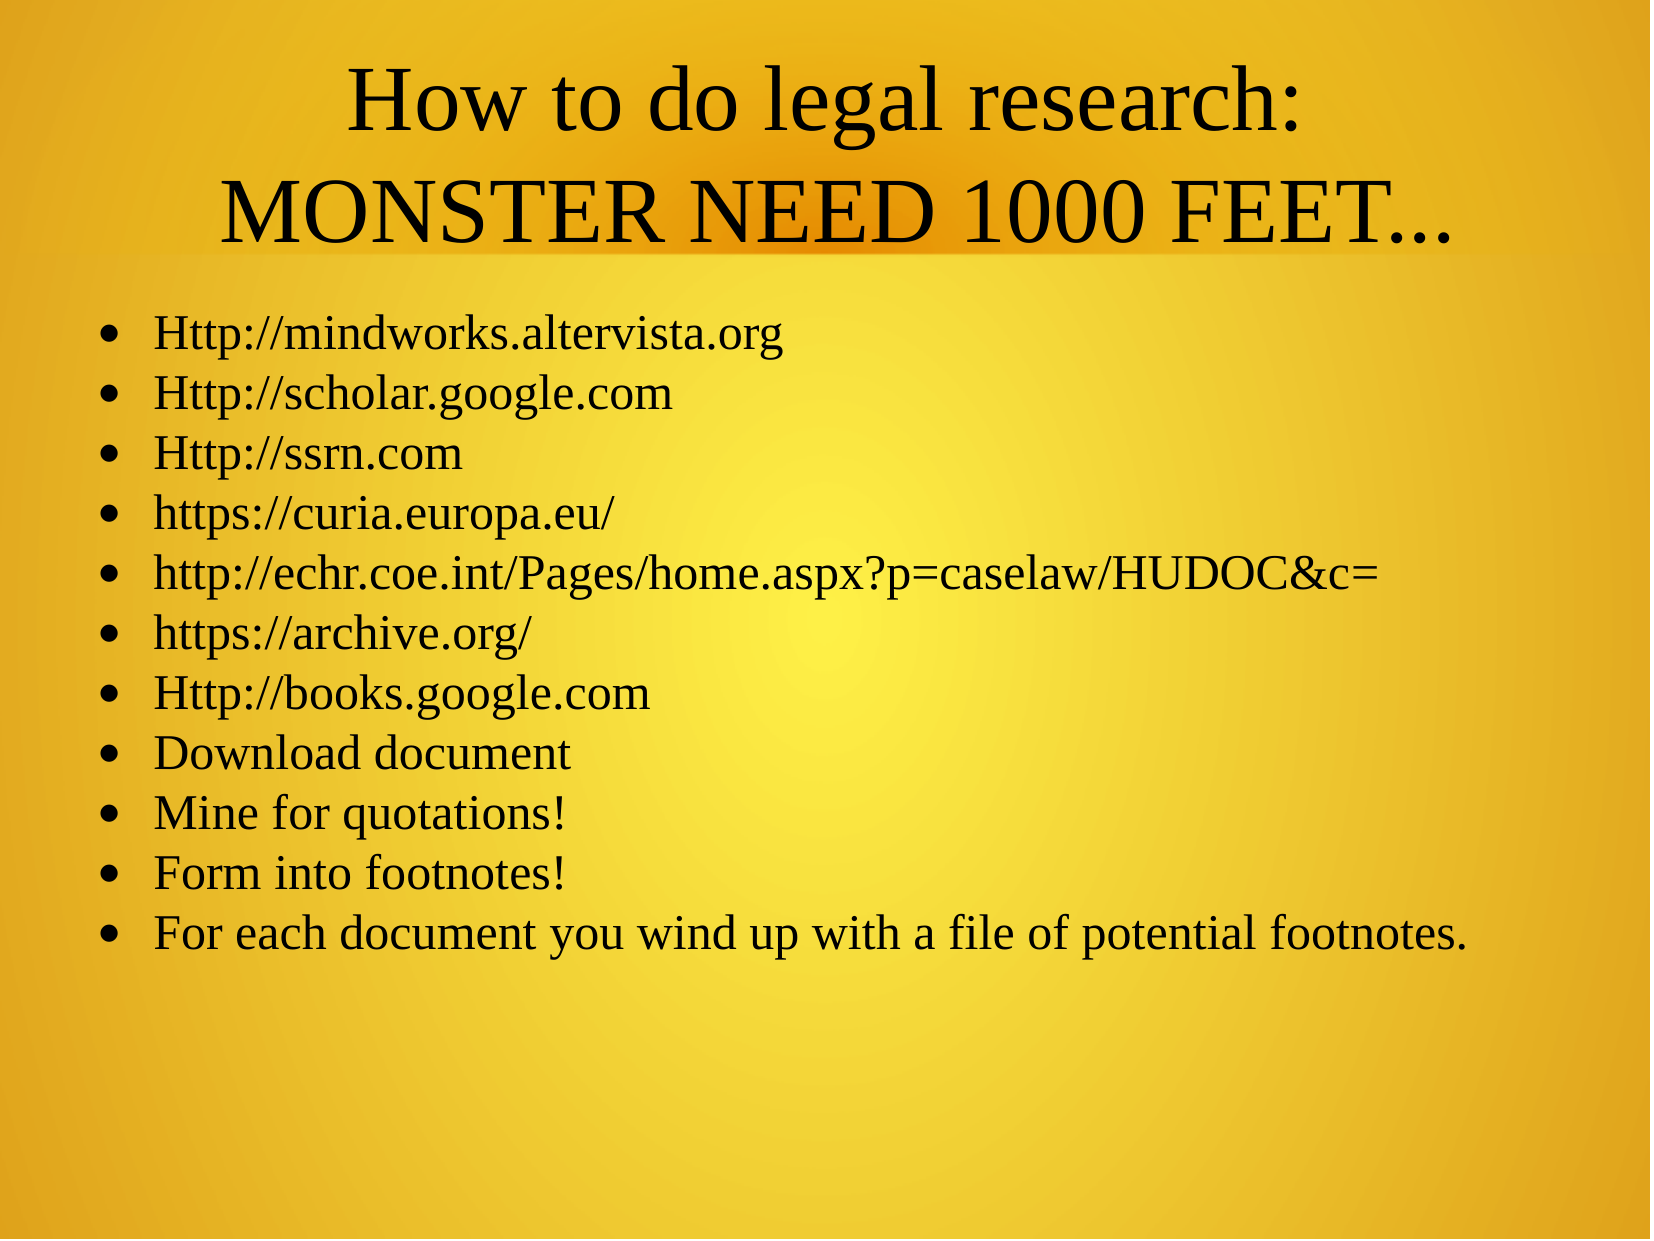

How to do legal research:
 MONSTER NEED 1000 FEET...
Http://mindworks.altervista.org
Http://scholar.google.com
Http://ssrn.com
https://curia.europa.eu/
http://echr.coe.int/Pages/home.aspx?p=caselaw/HUDOC&c=
https://archive.org/
Http://books.google.com
Download document
Mine for quotations!
Form into footnotes!
For each document you wind up with a file of potential footnotes.